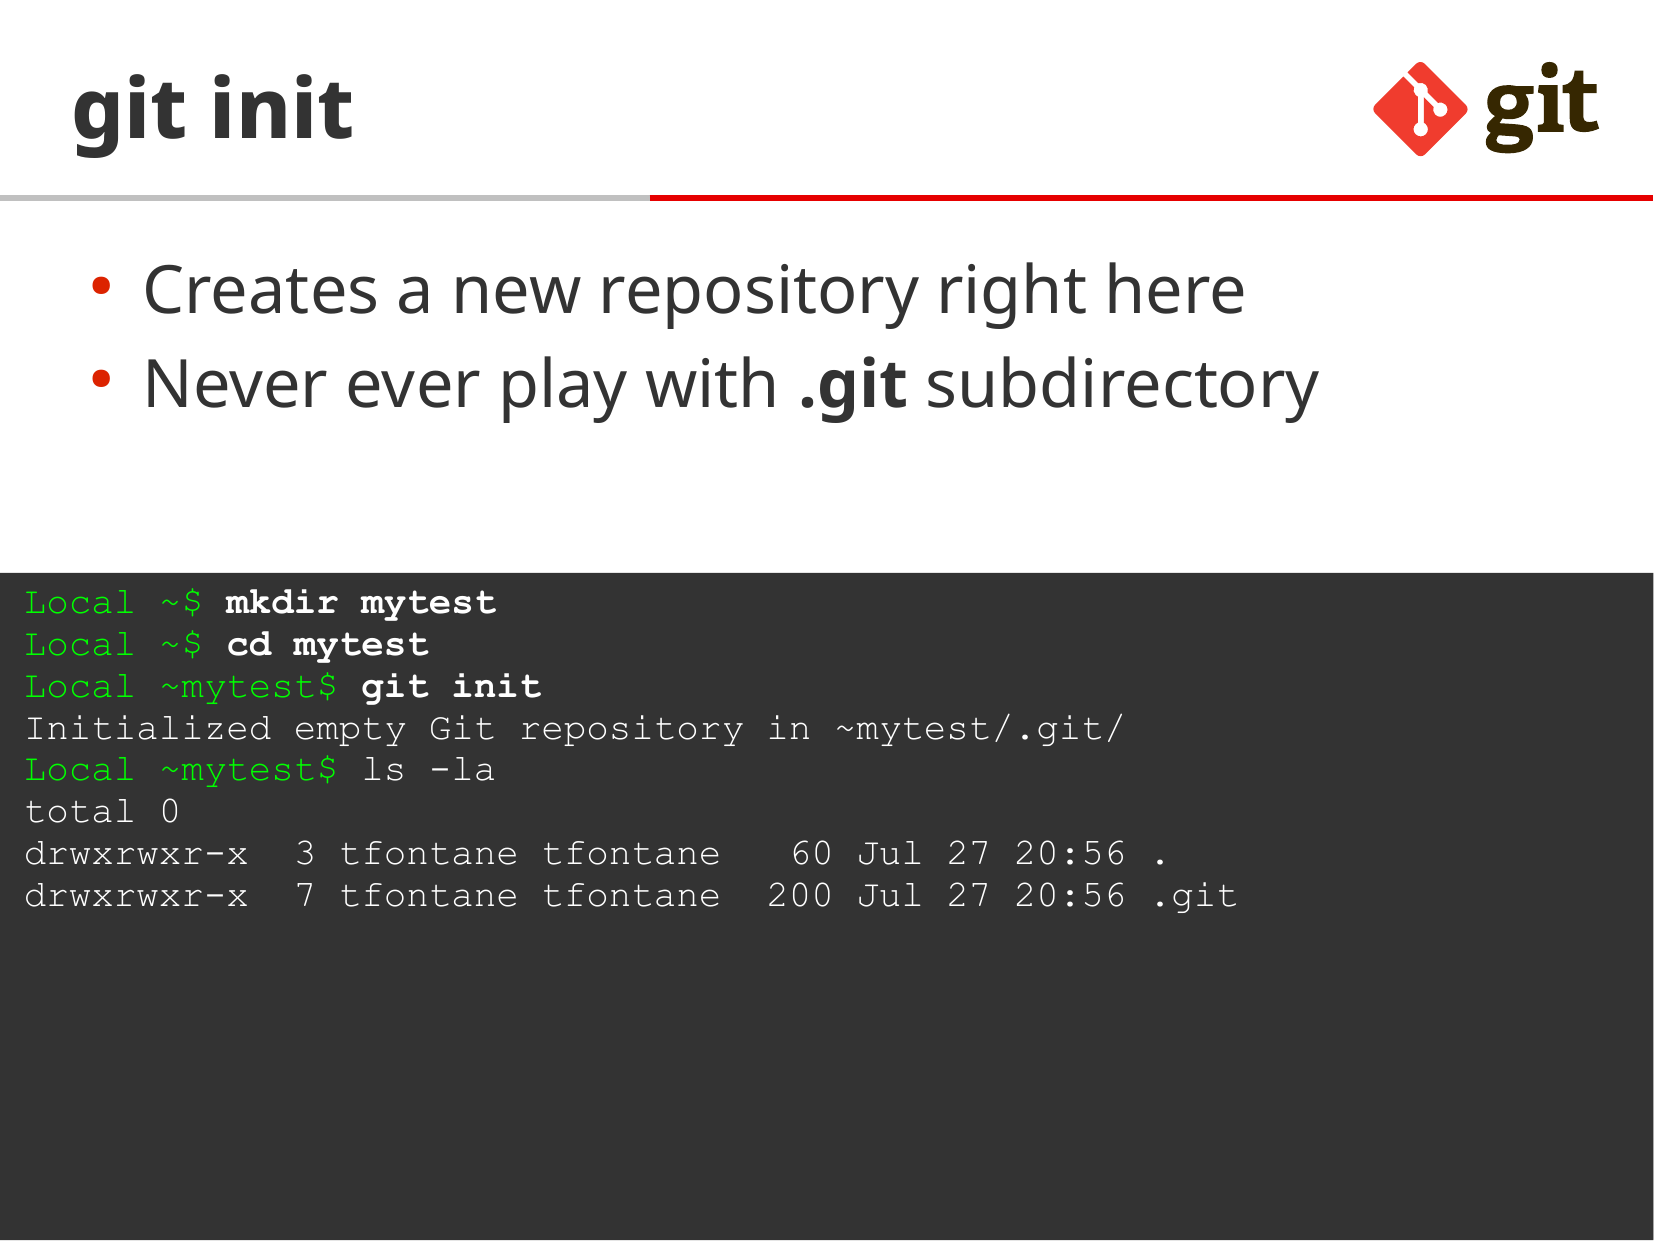

# git init
Creates a new repository right here
Never ever play with .git subdirectory
Local ~$ mkdir mytest
Local ~$ cd mytest
Local ~mytest$ git init
Initialized empty Git repository in ~mytest/.git/
Local ~mytest$ ls -la
total 0
drwxrwxr-x 3 tfontane tfontane 60 Jul 27 20:56 .
drwxrwxr-x 7 tfontane tfontane 200 Jul 27 20:56 .git
15